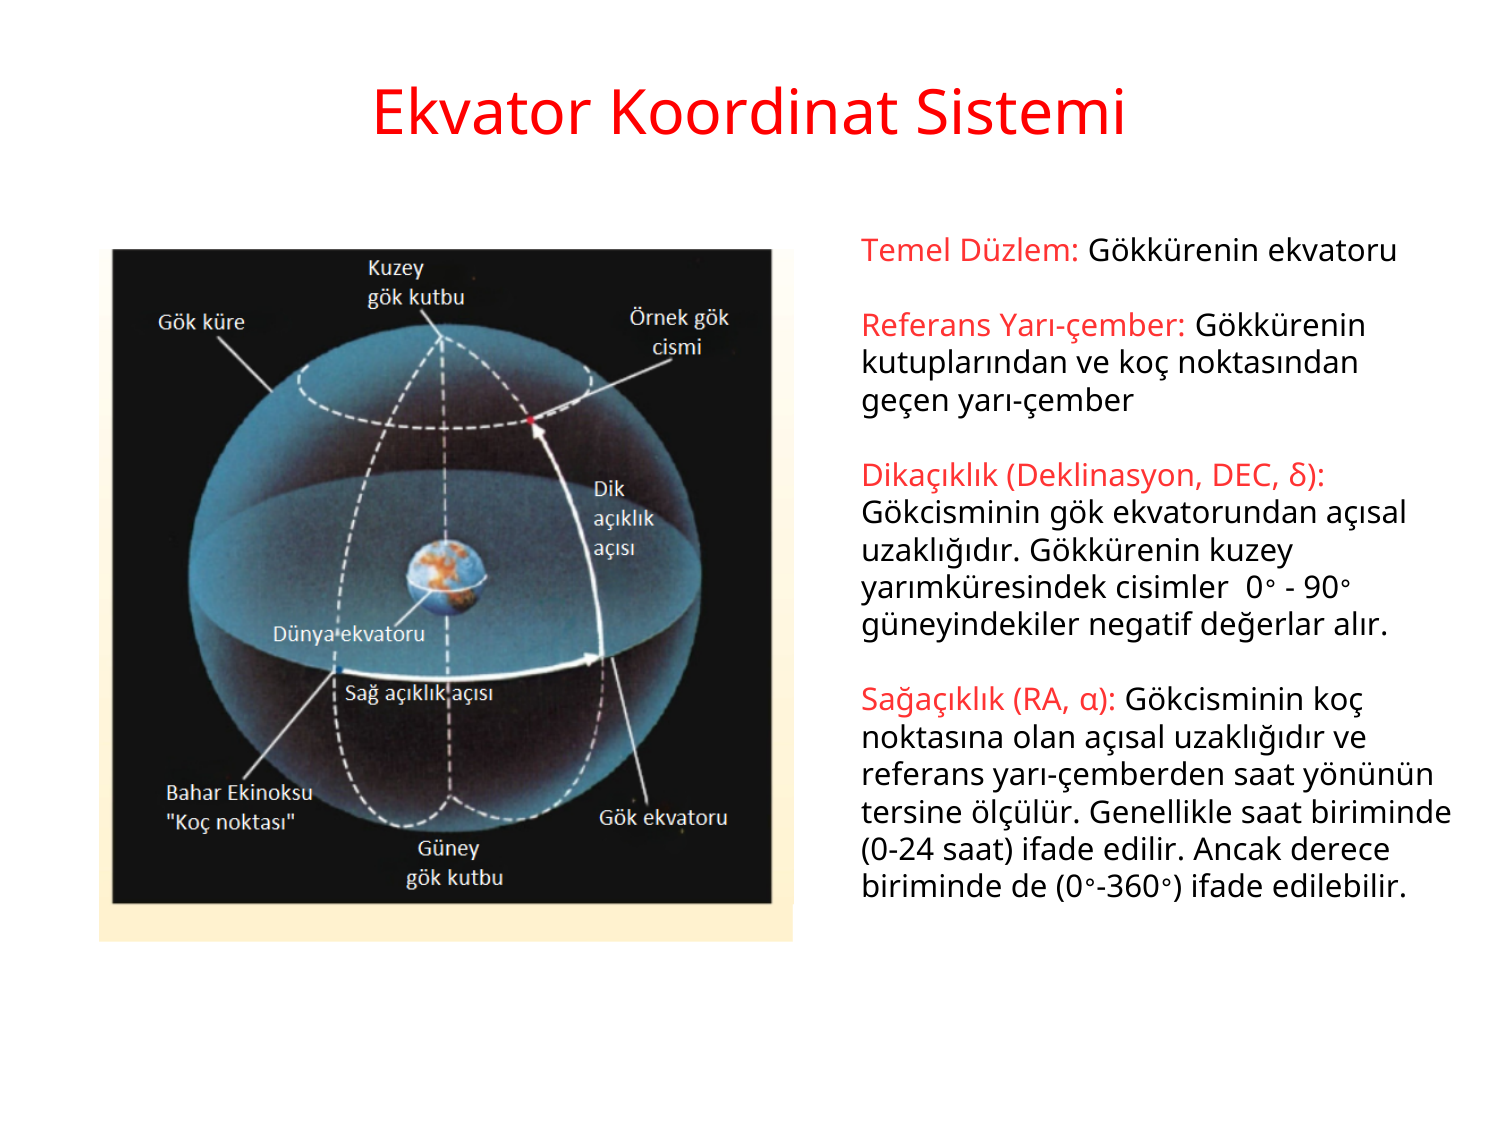

# Ekvator Koordinat Sistemi
Temel Düzlem: Gökkürenin ekvatoru
Referans Yarı-çember: Gökkürenin kutuplarından ve koç noktasından geçen yarı-çember
Dikaçıklık (Deklinasyon, DEC, δ): Gökcisminin gök ekvatorundan açısal uzaklığıdır. Gökkürenin kuzey yarımküresindek cisimler 0° - 90° güneyindekiler negatif değerlar alır.
Sağaçıklık (RA, α): Gökcisminin koç noktasına olan açısal uzaklığıdır ve referans yarı-çemberden saat yönünün tersine ölçülür. Genellikle saat biriminde (0-24 saat) ifade edilir. Ancak derece biriminde de (0°-360°) ifade edilebilir.